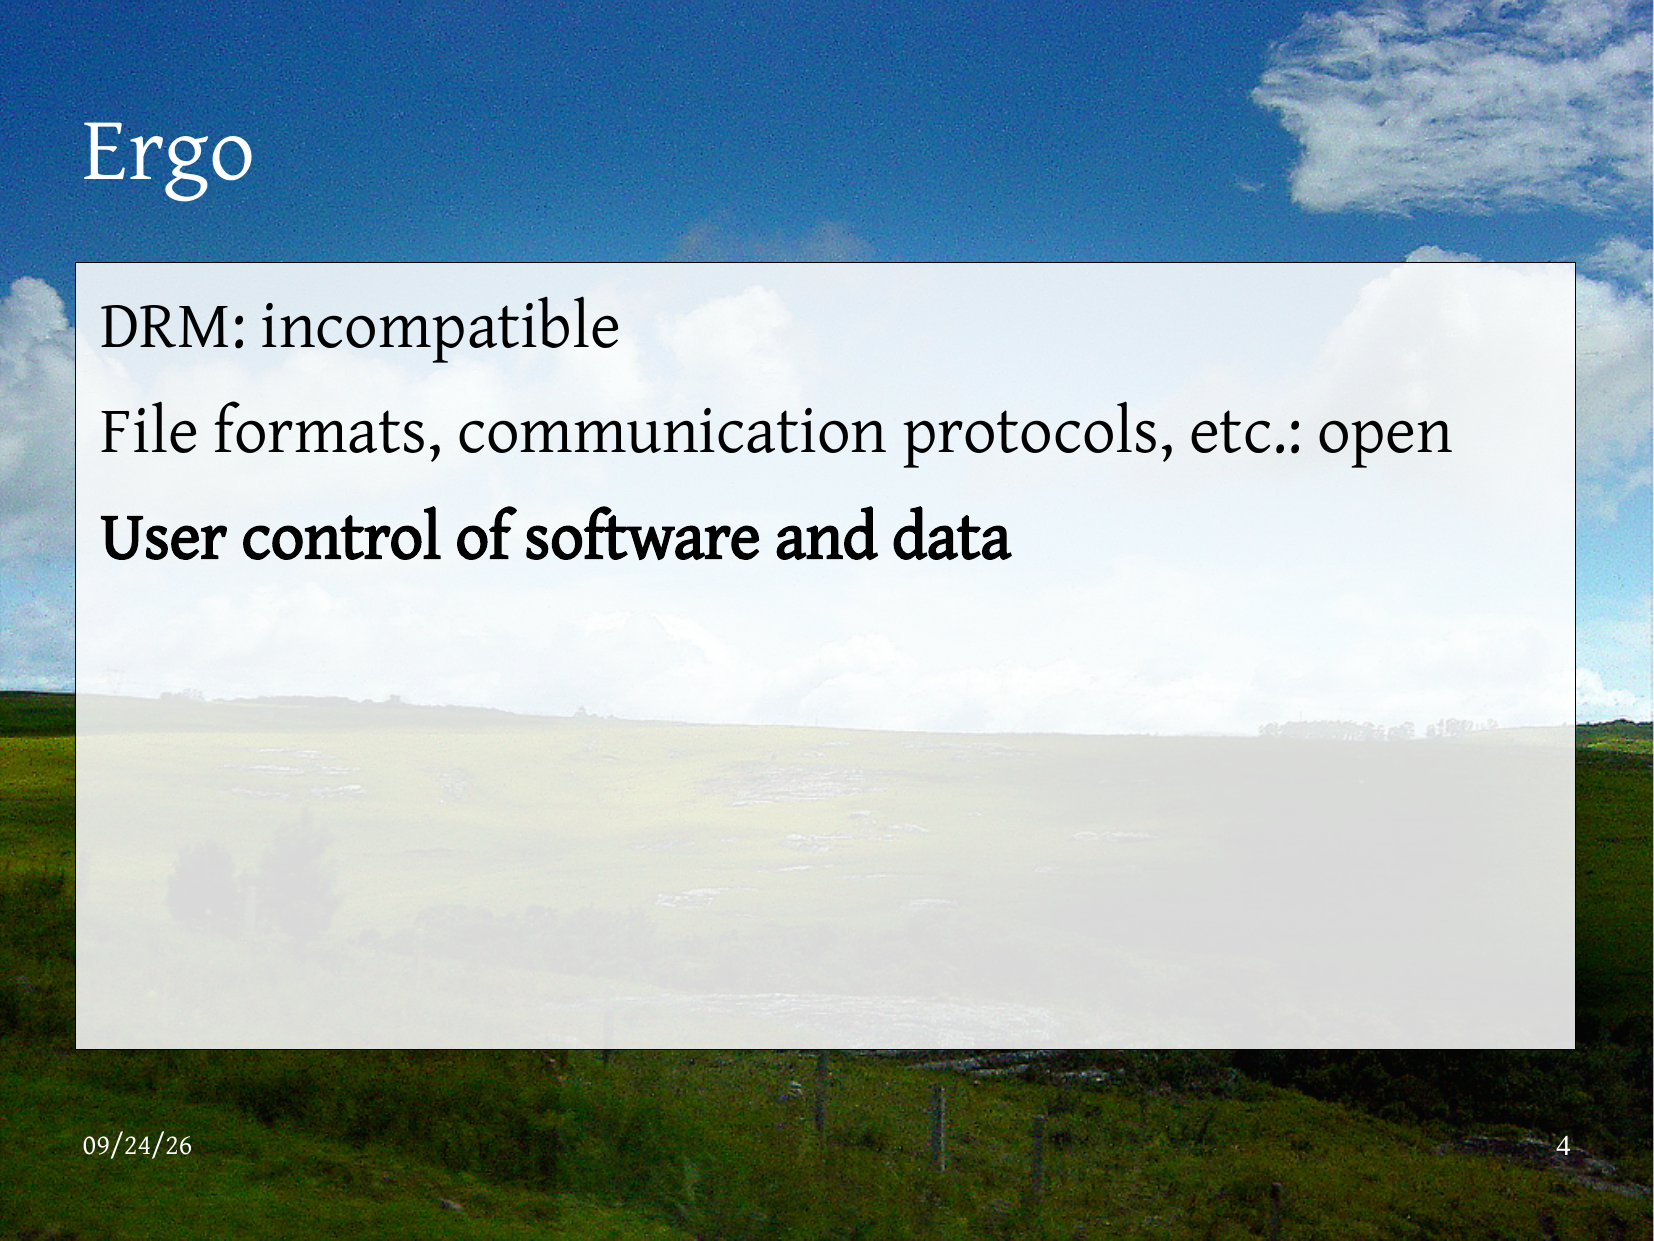

# Ergo
DRM: incompatible
File formats, communication protocols, etc.: open
User control of software and data
4